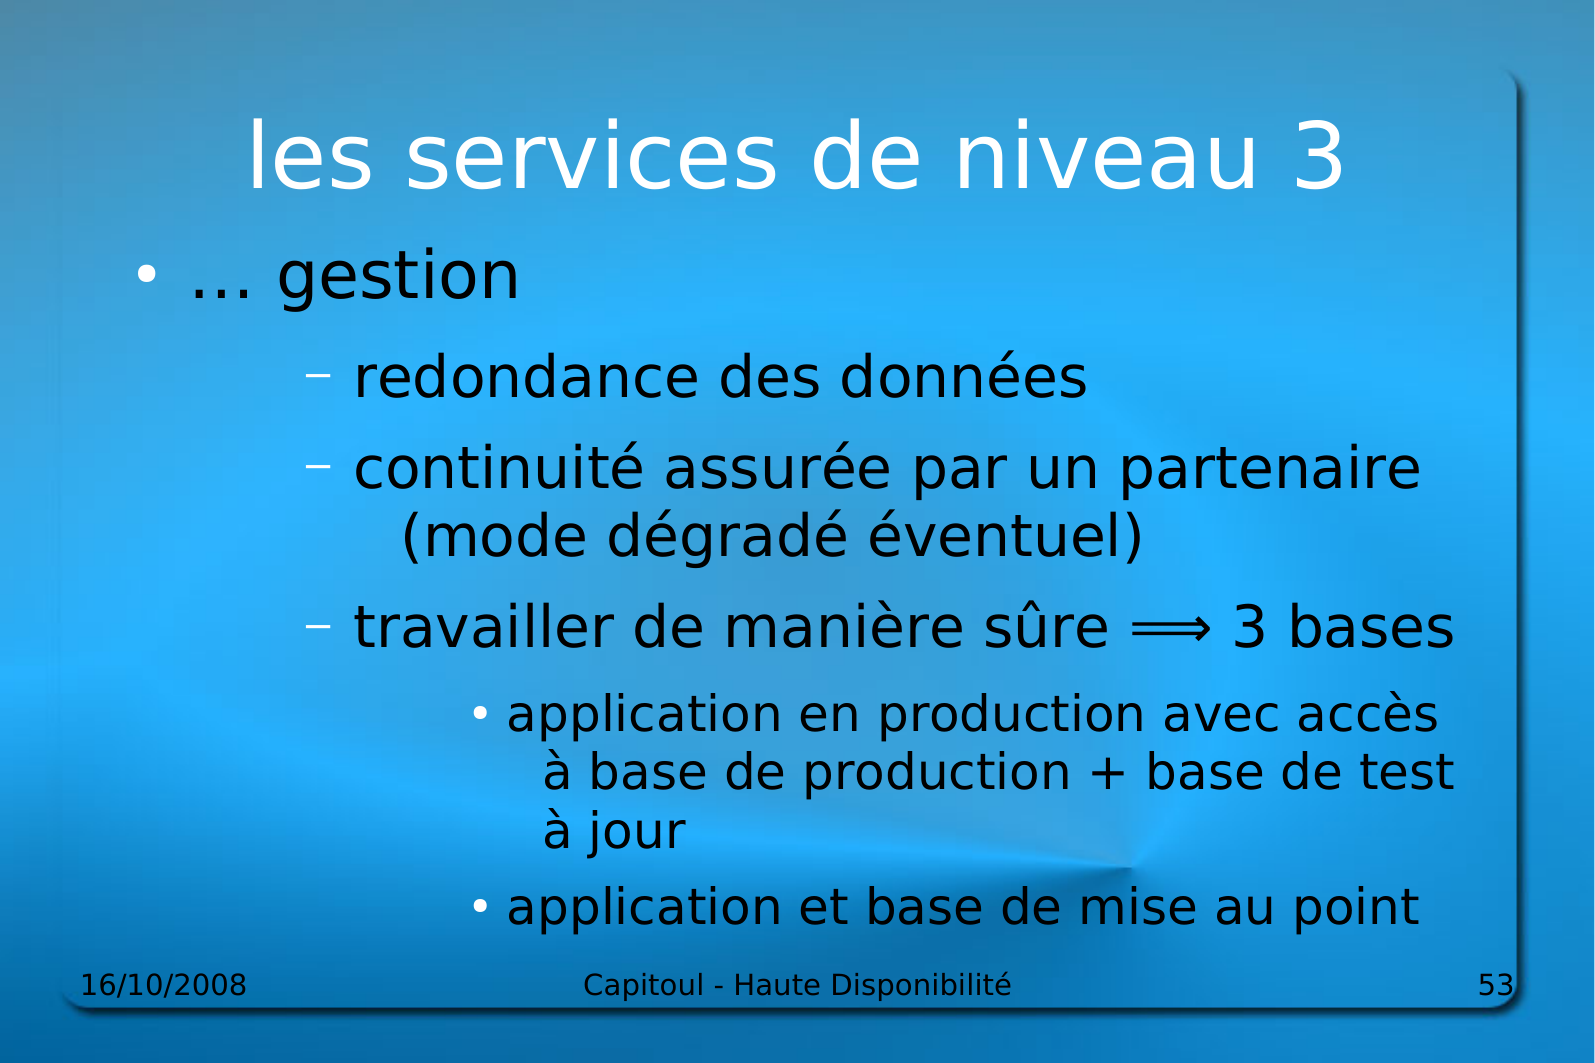

# les services de niveau 3
… gestion
redondance des données
continuité assurée par un partenaire (mode dégradé éventuel)
travailler de manière sûre ⟹ 3 bases
application en production avec accès à base de production + base de test à jour
application et base de mise au point
16/10/2008
Capitoul - Haute Disponibilité
53